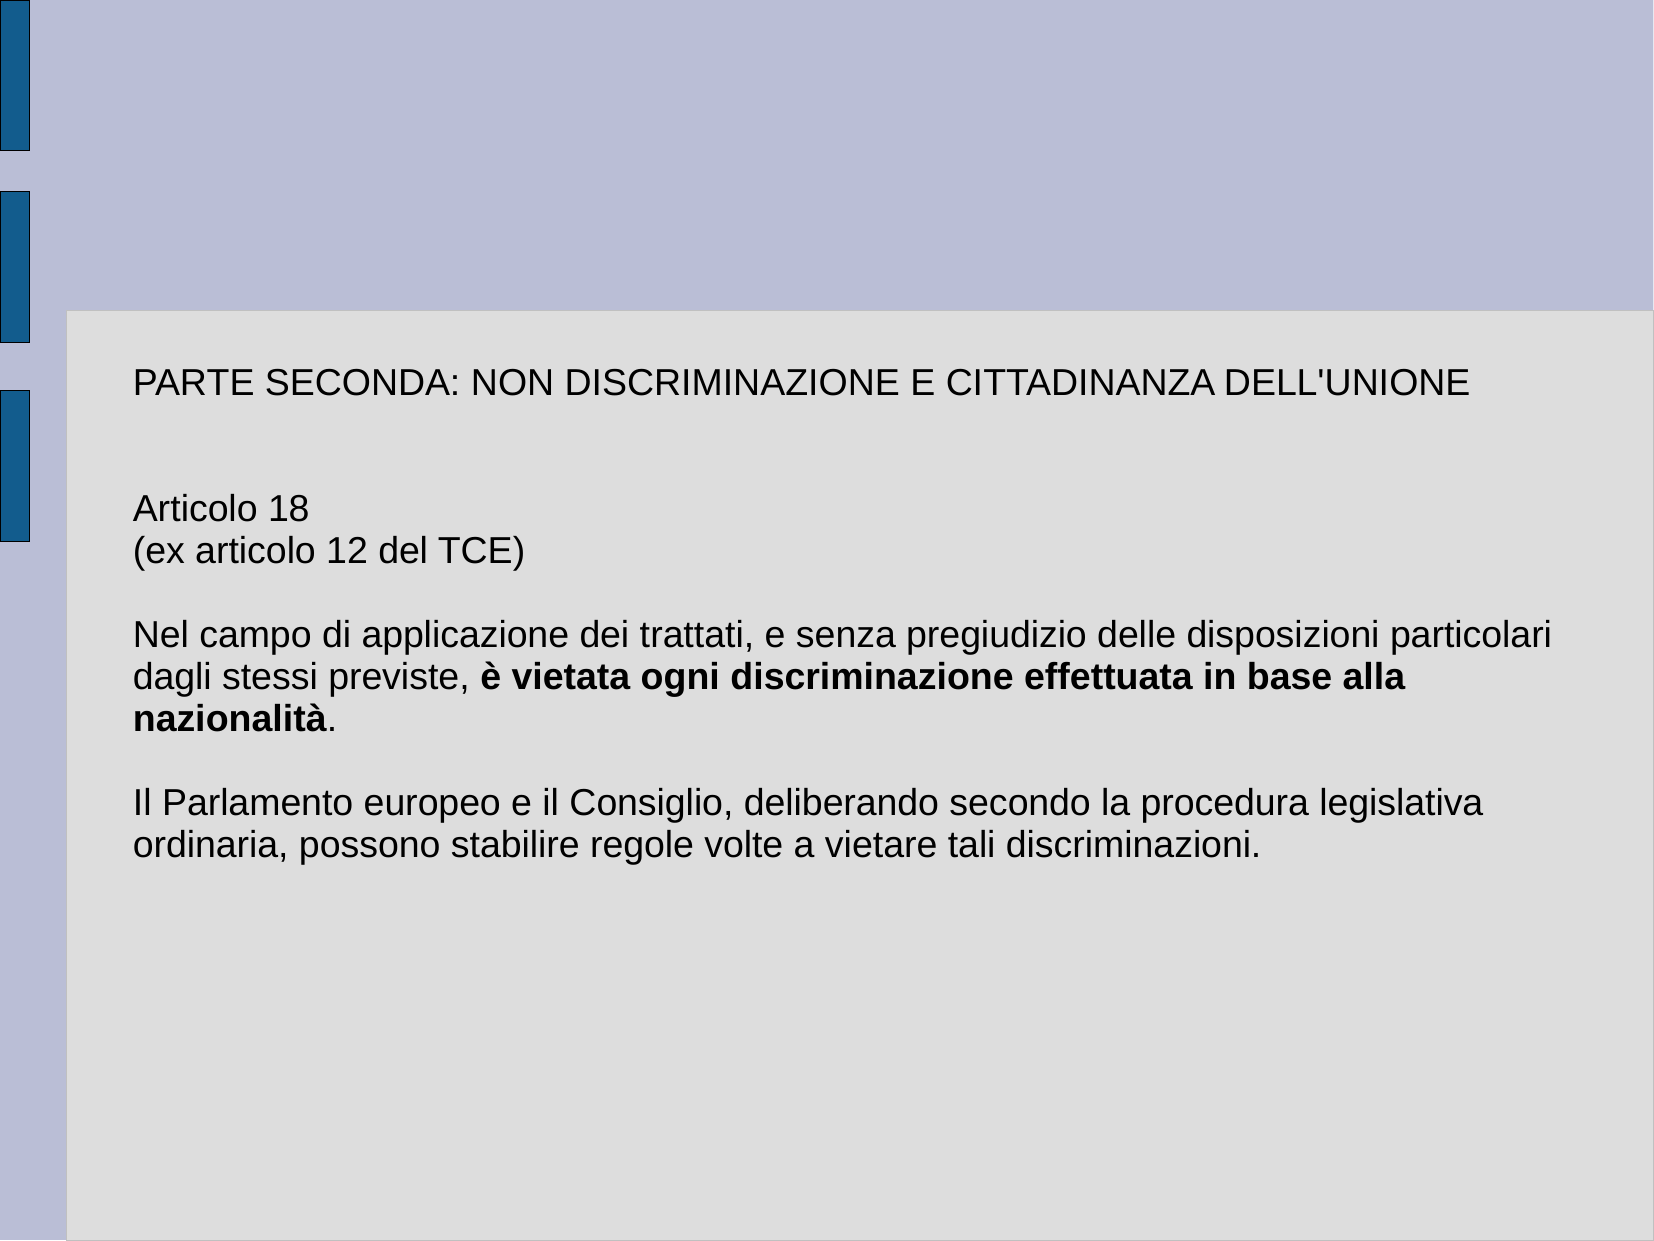

PARTE SECONDA: NON DISCRIMINAZIONE E CITTADINANZA DELL'UNIONE
Articolo 18
(ex articolo 12 del TCE)
Nel campo di applicazione dei trattati, e senza pregiudizio delle disposizioni particolari dagli stessi previste, è vietata ogni discriminazione effettuata in base alla nazionalità.
Il Parlamento europeo e il Consiglio, deliberando secondo la procedura legislativa ordinaria, possono stabilire regole volte a vietare tali discriminazioni.